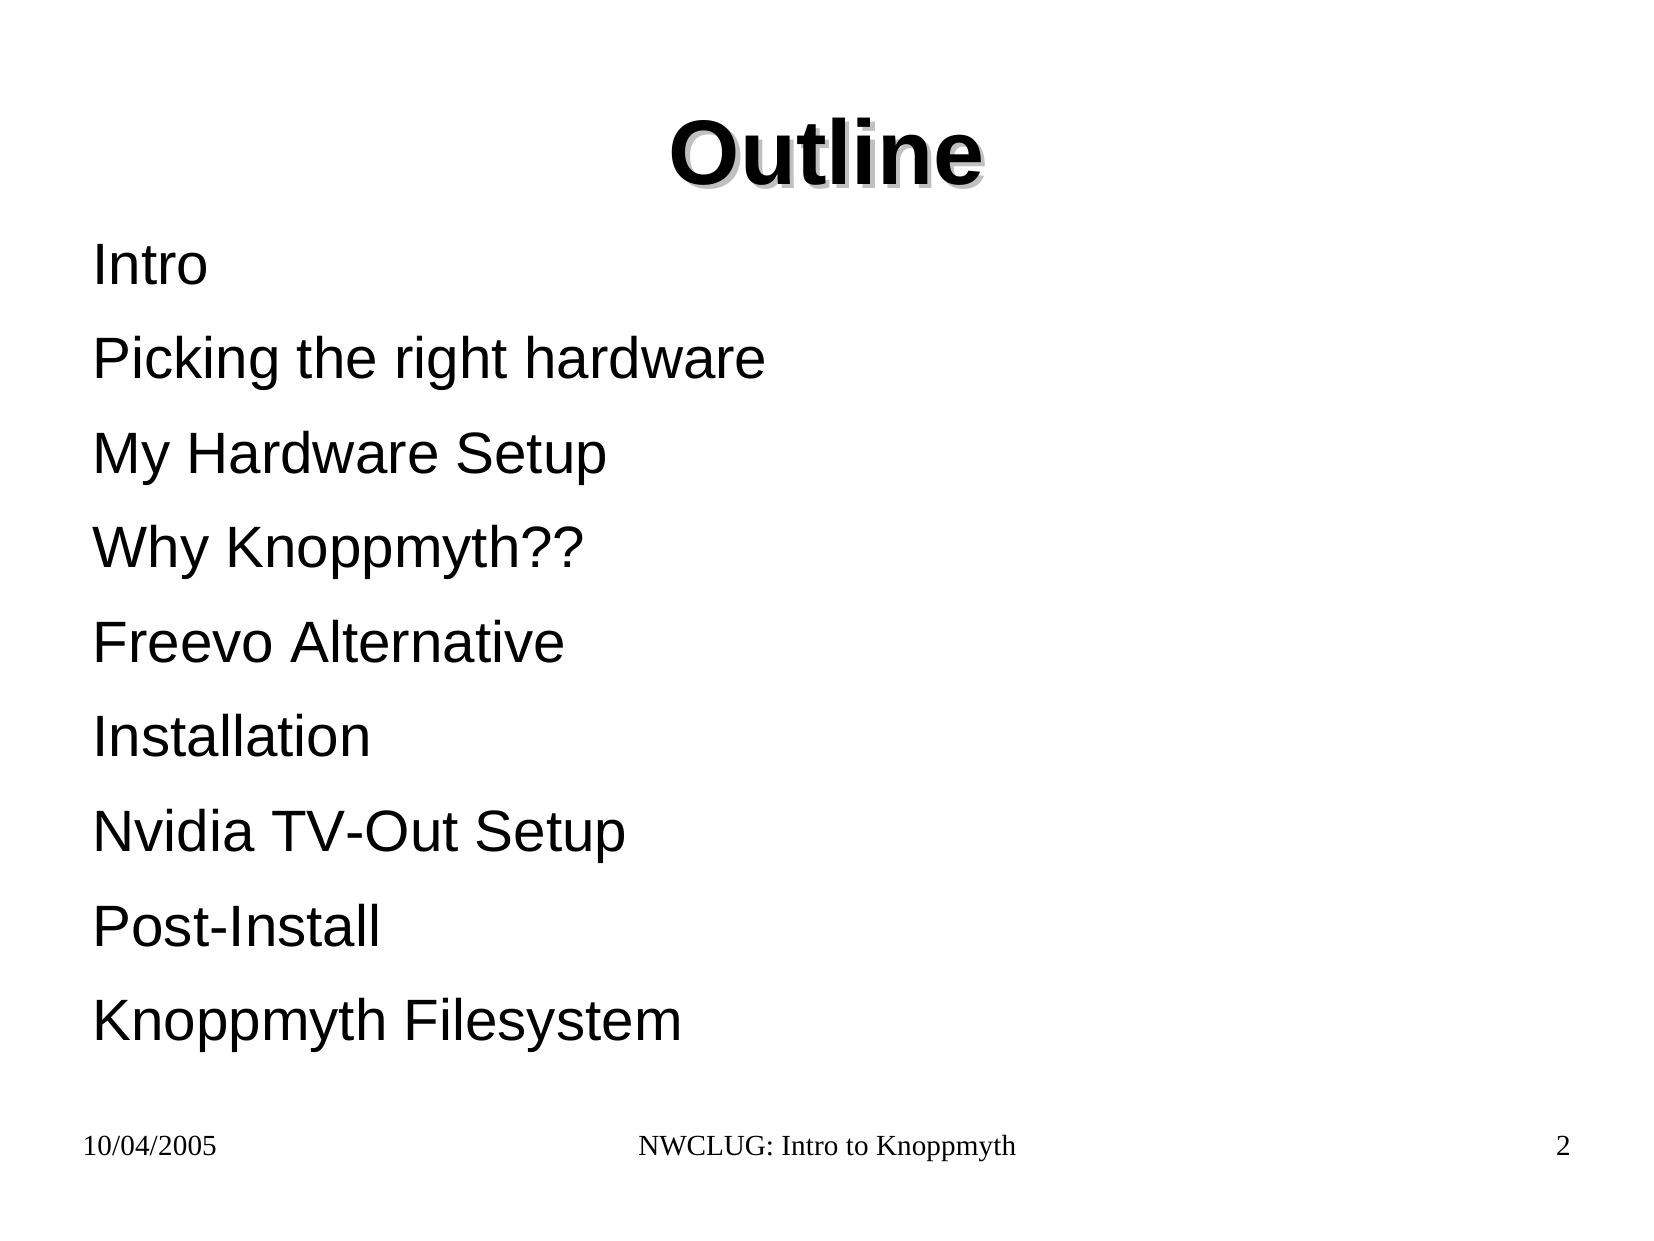

# Outline
Intro
Picking the right hardware
My Hardware Setup
Why Knoppmyth??
Freevo Alternative
Installation
Nvidia TV-Out Setup
Post-Install
Knoppmyth Filesystem
10/04/2005
NWCLUG: Intro to Knoppmyth
2